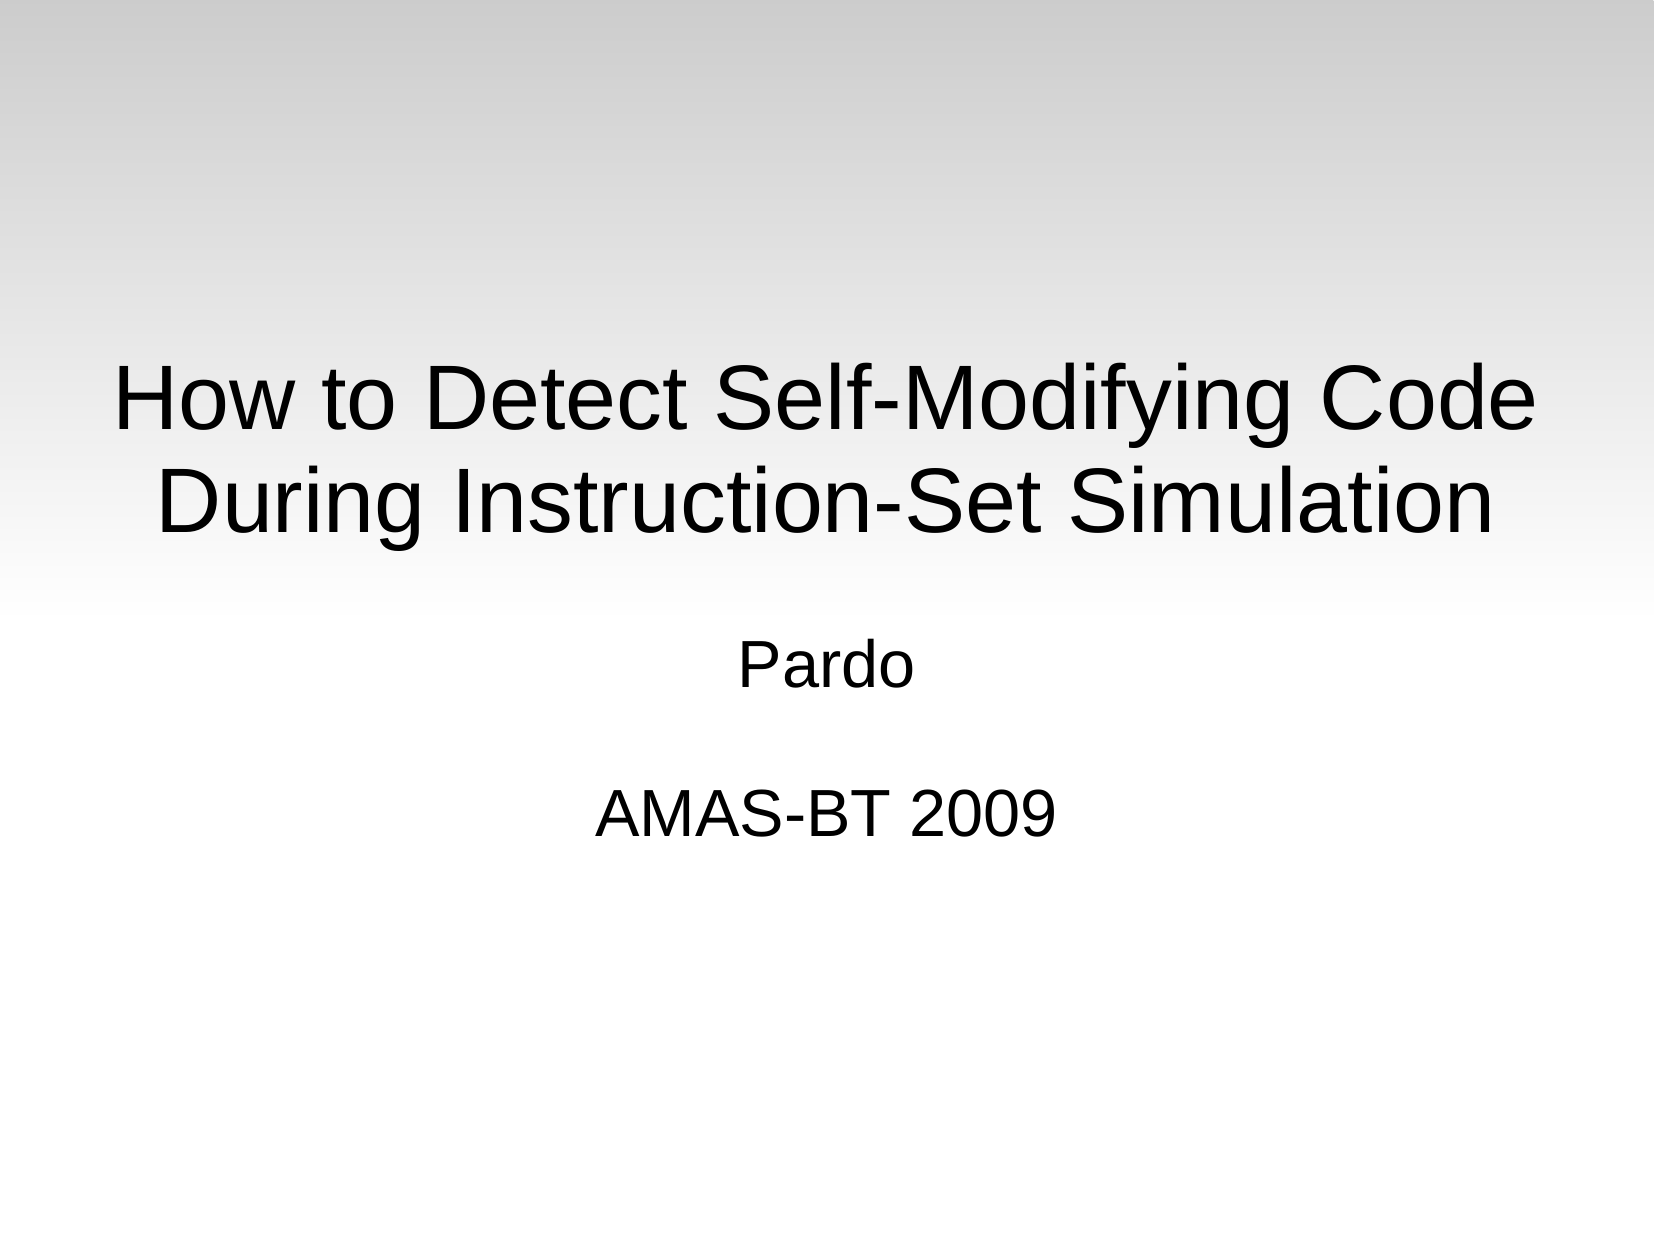

#
How to Detect Self-Modifying Code During Instruction-Set Simulation
Pardo
AMAS-BT 2009